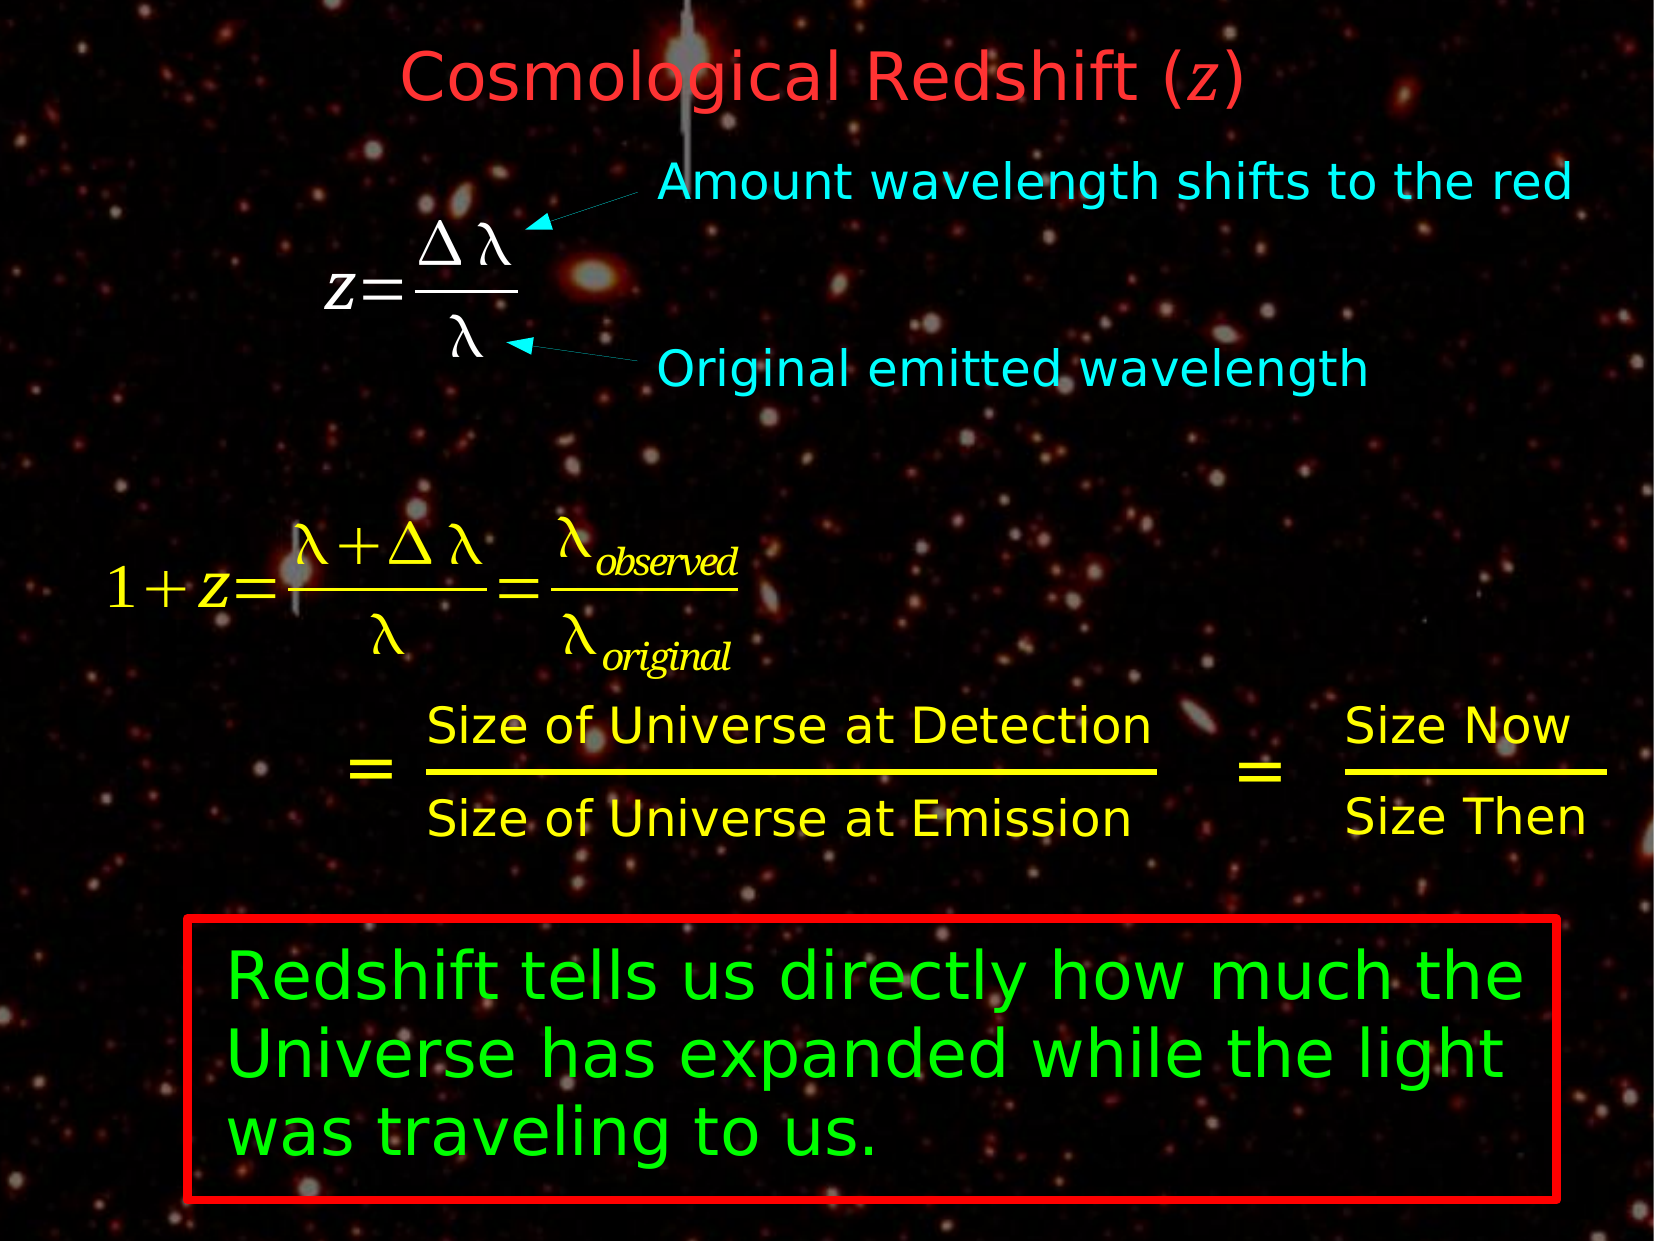

Cosmological Redshift (z)
Amount wavelength shifts to the red
Original emitted wavelength
Size of Universe at Detection
Size Now
=
=
Size Then
Size of Universe at Emission
Redshift tells us directly how much the
Universe has expanded while the light
was traveling to us.